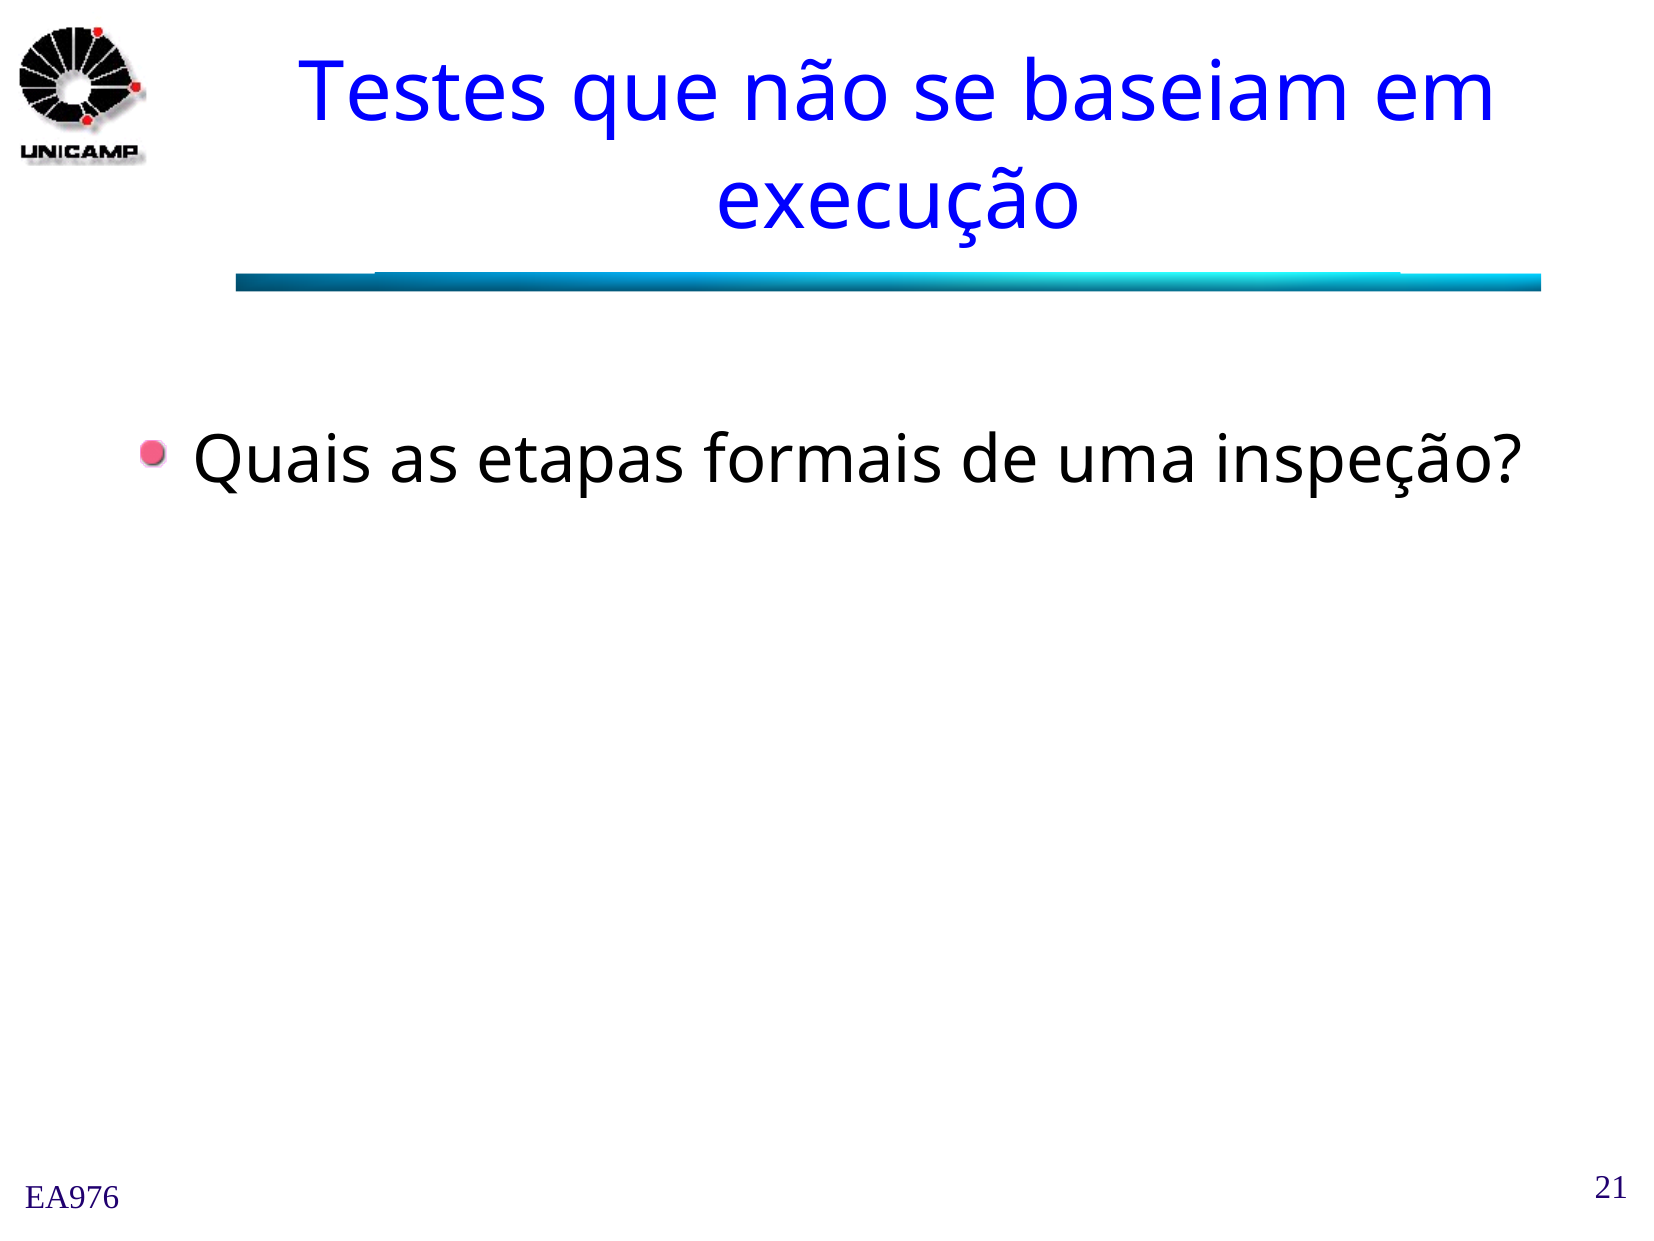

# Testes que não se baseiam em execução
Quais as etapas formais de uma inspeção?
21